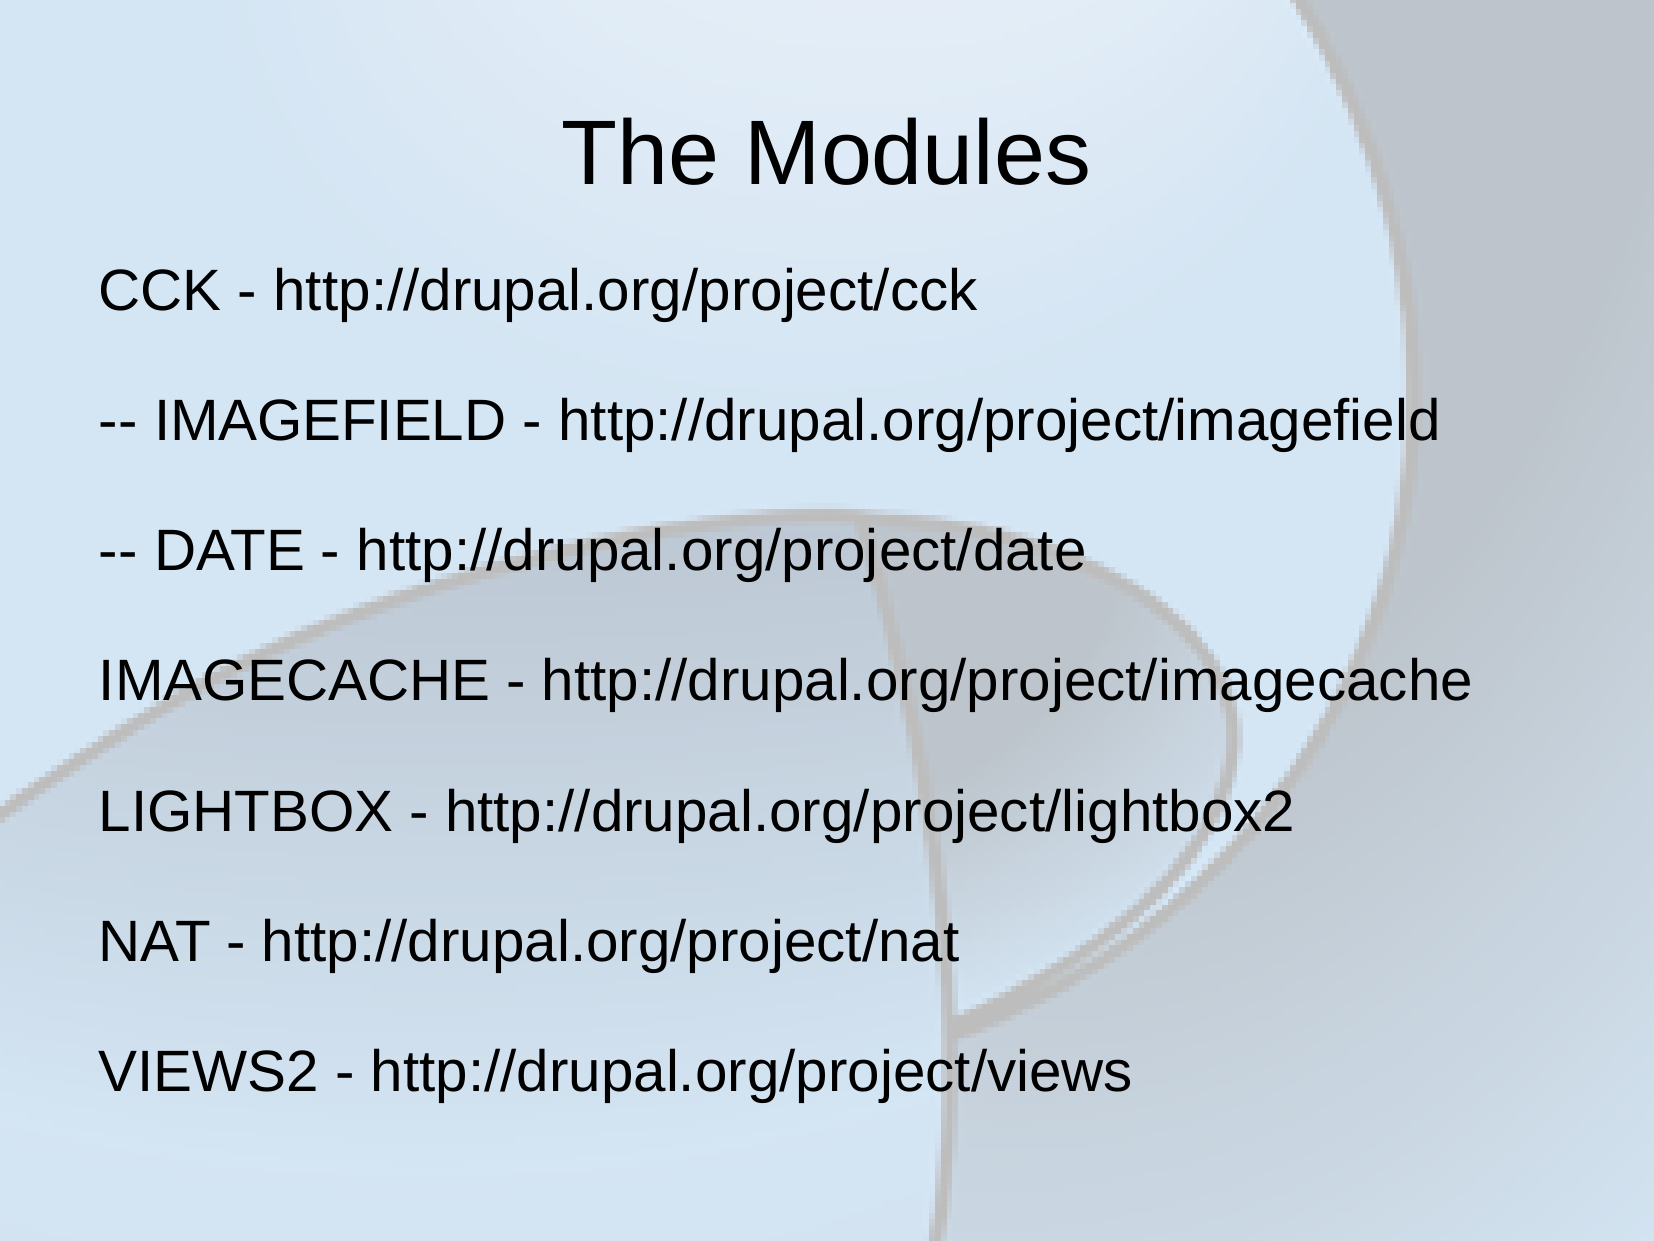

# The Modules
CCK - http://drupal.org/project/cck
-- IMAGEFIELD - http://drupal.org/project/imagefield
-- DATE - http://drupal.org/project/date
IMAGECACHE - http://drupal.org/project/imagecache
LIGHTBOX - http://drupal.org/project/lightbox2
NAT - http://drupal.org/project/nat
VIEWS2 - http://drupal.org/project/views